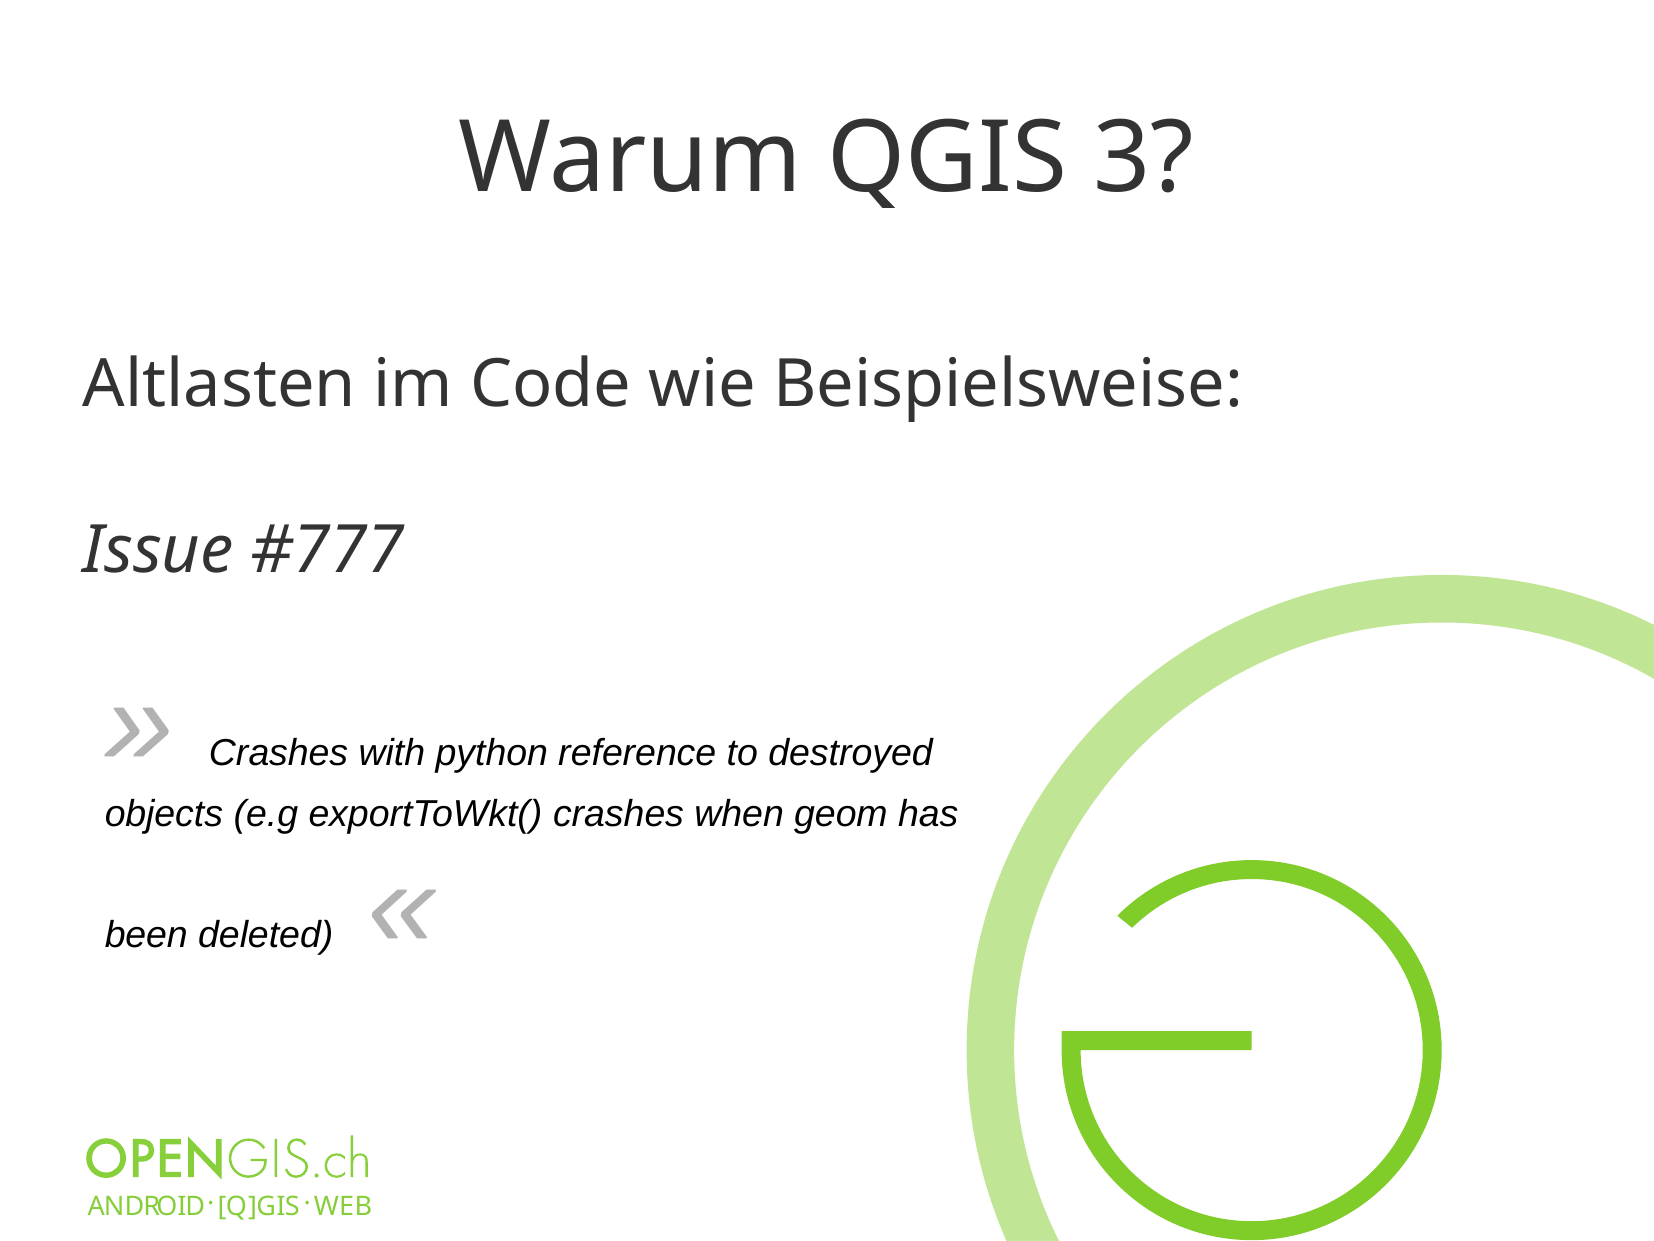

# Warum QGIS 3?
Altlasten im Code wie Beispielsweise:
Issue #777
» Crashes with python reference to destroyed objects (e.g exportToWkt() crashes when geom has been deleted) «